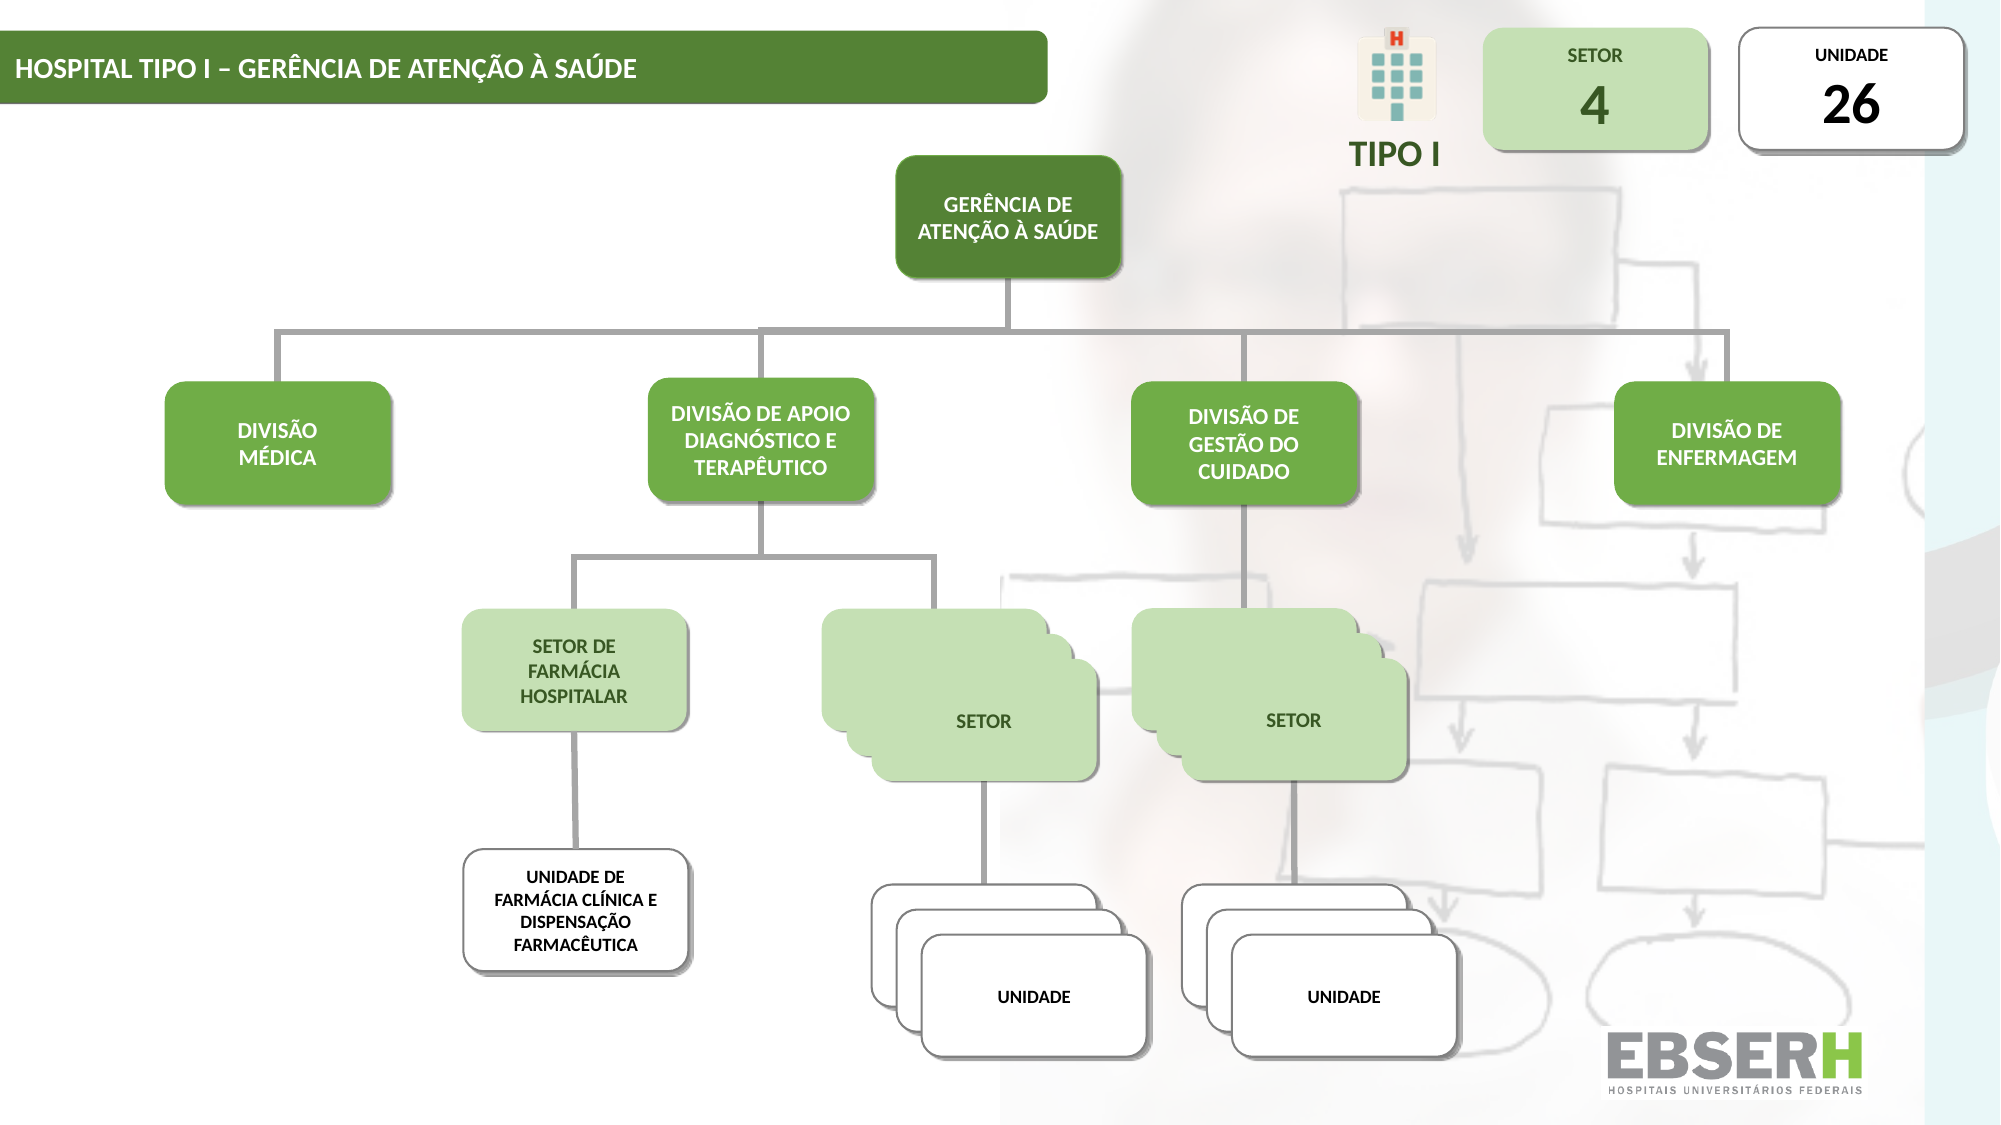

SETOR
4
UNIDADE
26
 HOSPITAL TIPO I – GERÊNCIA DE ATENÇÃO À SAÚDE
TIPO I
GERÊNCIA DE ATENÇÃO À SAÚDE
DIVISÃO DE APOIO DIAGNÓSTICO E TERAPÊUTICO
DIVISÃO
MÉDICA
DIVISÃO DE GESTÃO DO CUIDADO
DIVISÃO DE ENFERMAGEM
SETOR DE
FARMÁCIA HOSPITALAR
SETOR
SETOR
UNIDADE DE FARMÁCIA CLÍNICA E DISPENSAÇÃO FARMACÊUTICA
UNIDADE
UNIDADE